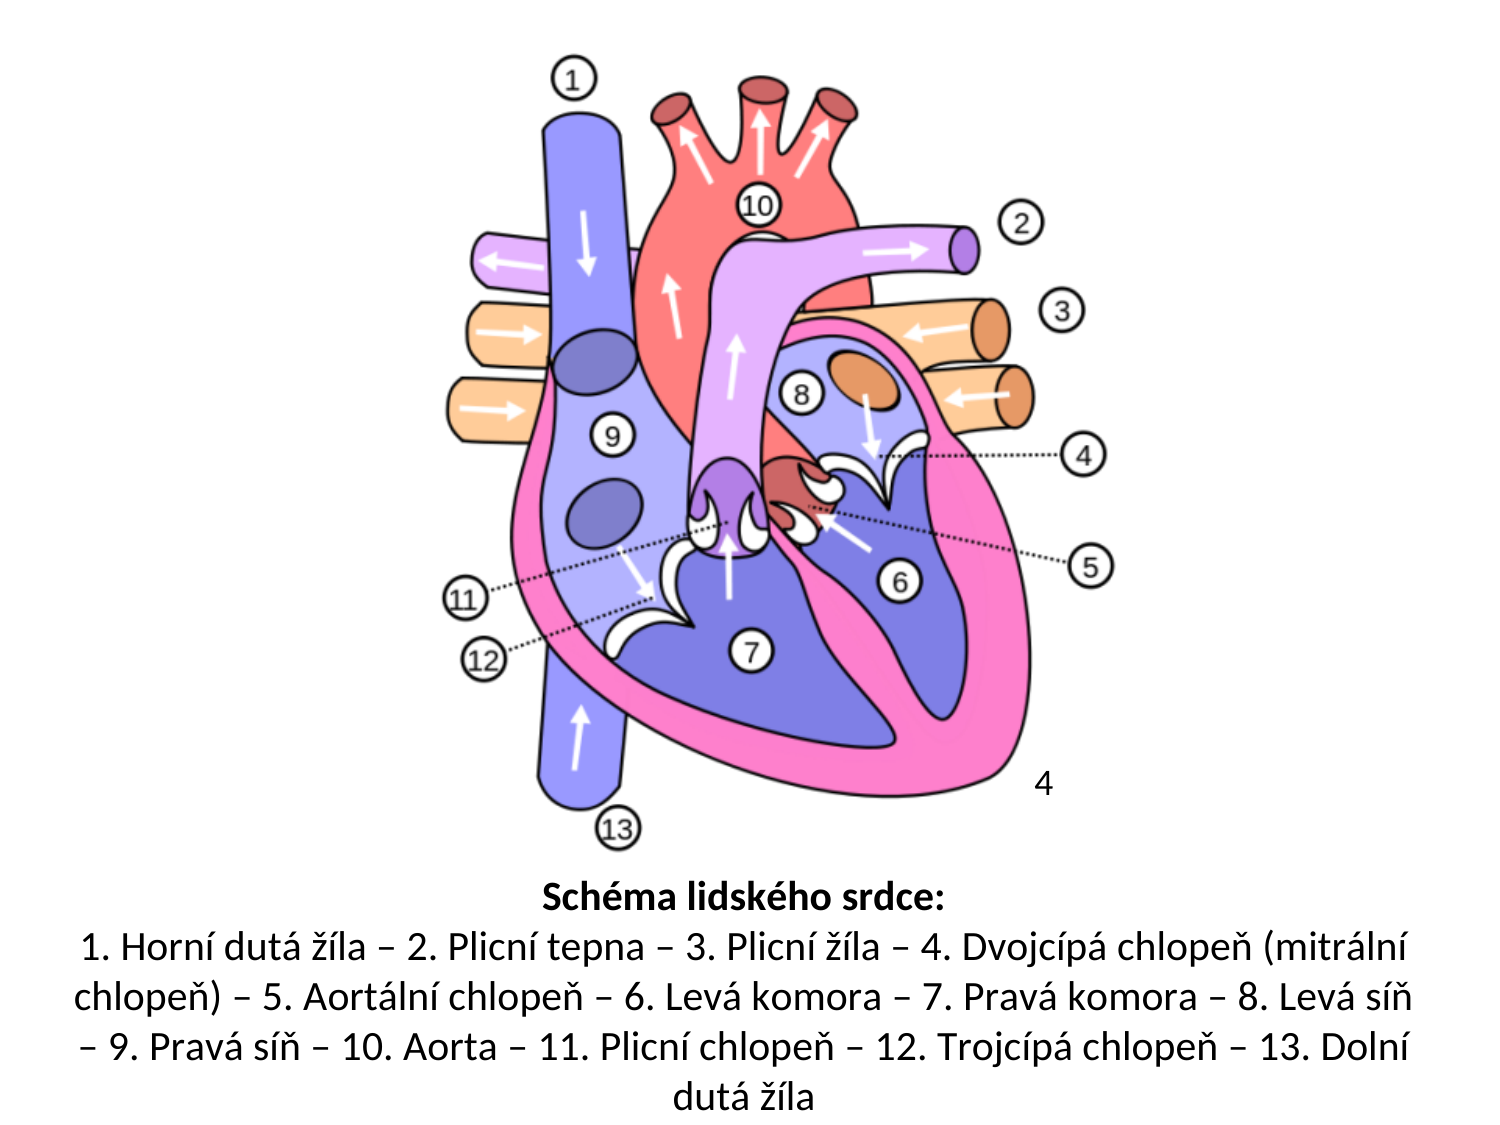

4
Schéma lidského srdce:
1. Horní dutá žíla – 2. Plicní tepna – 3. Plicní žíla – 4. Dvojcípá chlopeň (mitrální chlopeň) – 5. Aortální chlopeň – 6. Levá komora – 7. Pravá komora – 8. Levá síň – 9. Pravá síň – 10. Aorta – 11. Plicní chlopeň – 12. Trojcípá chlopeň – 13. Dolní dutá žíla